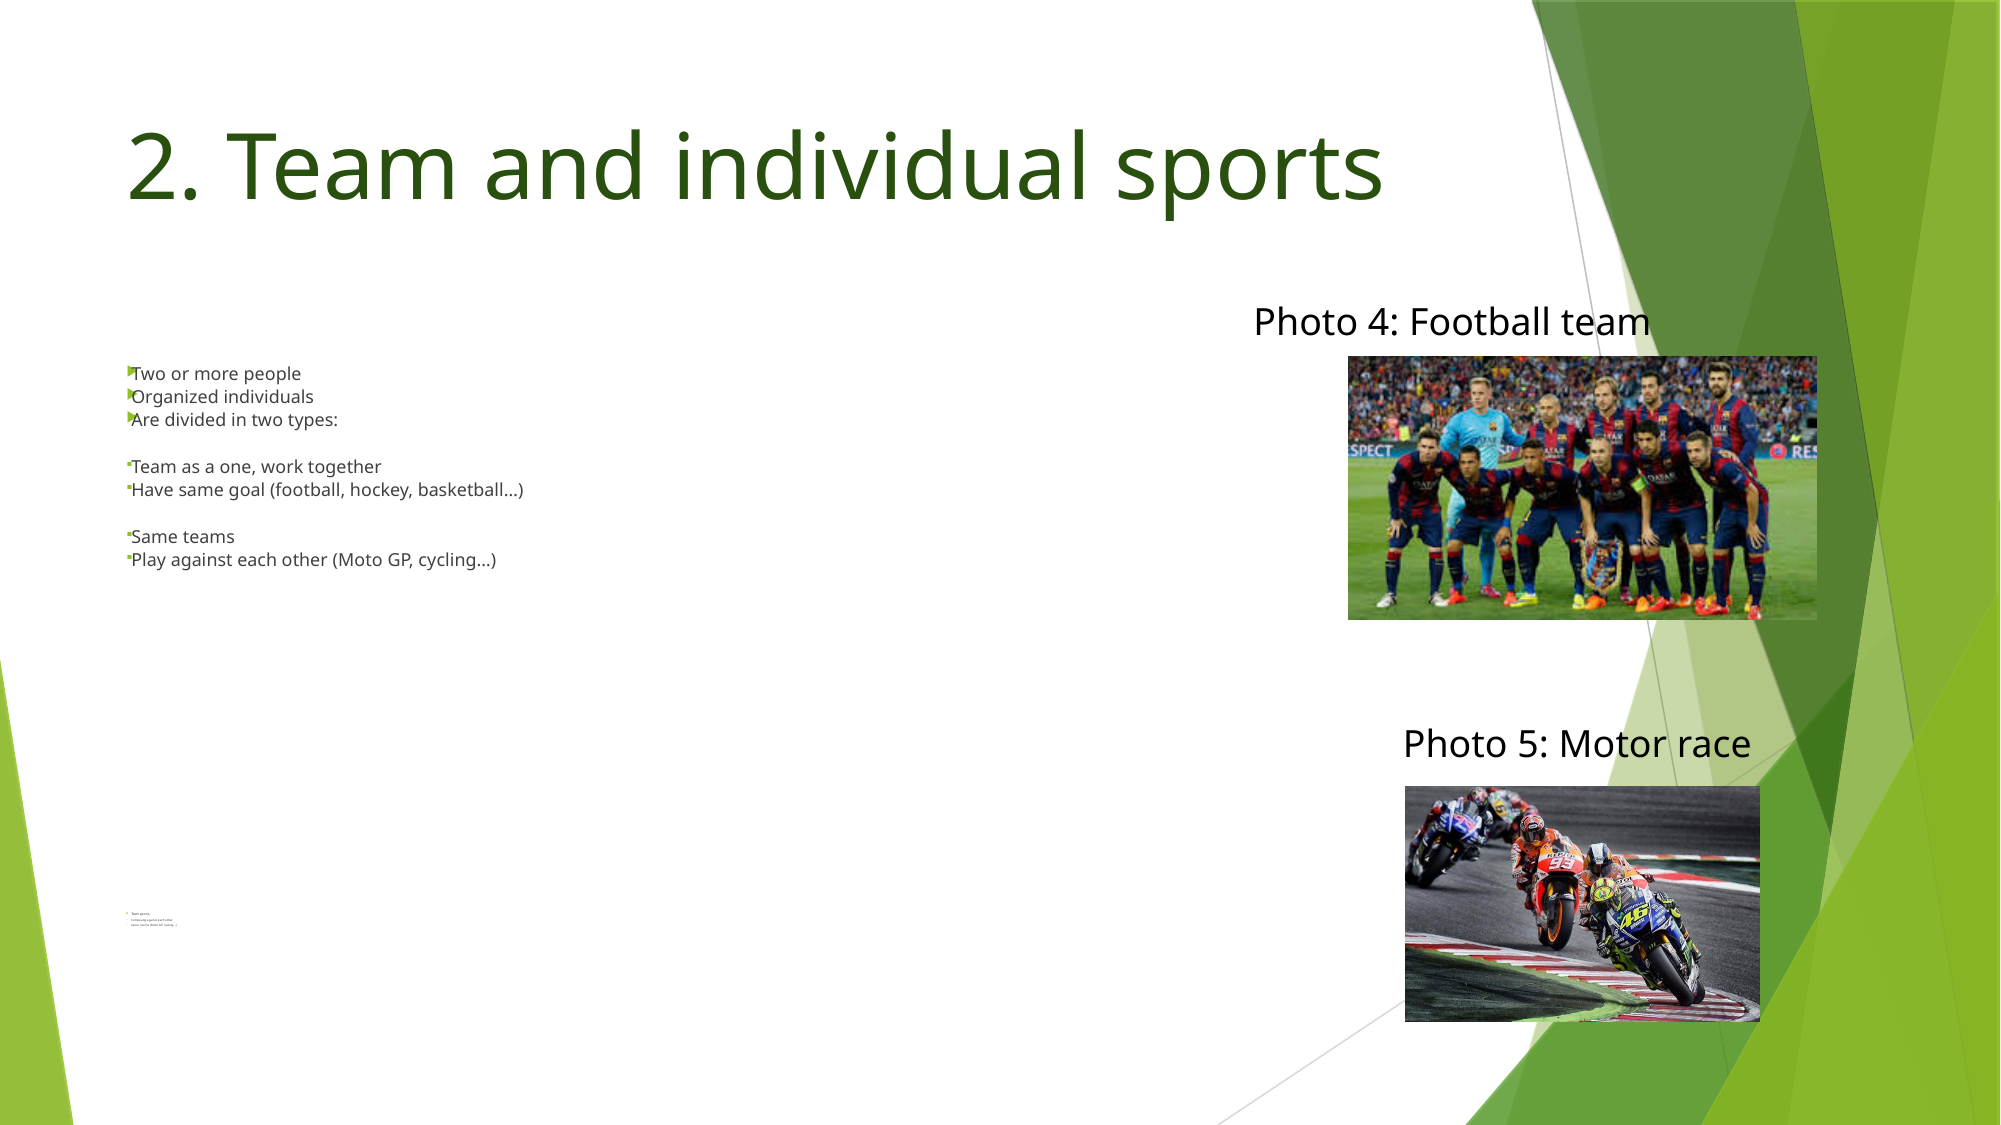

# 2. Team and individual sports
Photo 4: Football team
Two or more people
Organized individuals
Are divided in two types:
Team as a one, work together
Have same goal (football, hockey, basketball…)
Same teams
Play against each other (Moto GP, cycling…)
Team sports:
Compeatig against each other
Same teams (Moto GP, cycling…)
Photo 5: Motor race